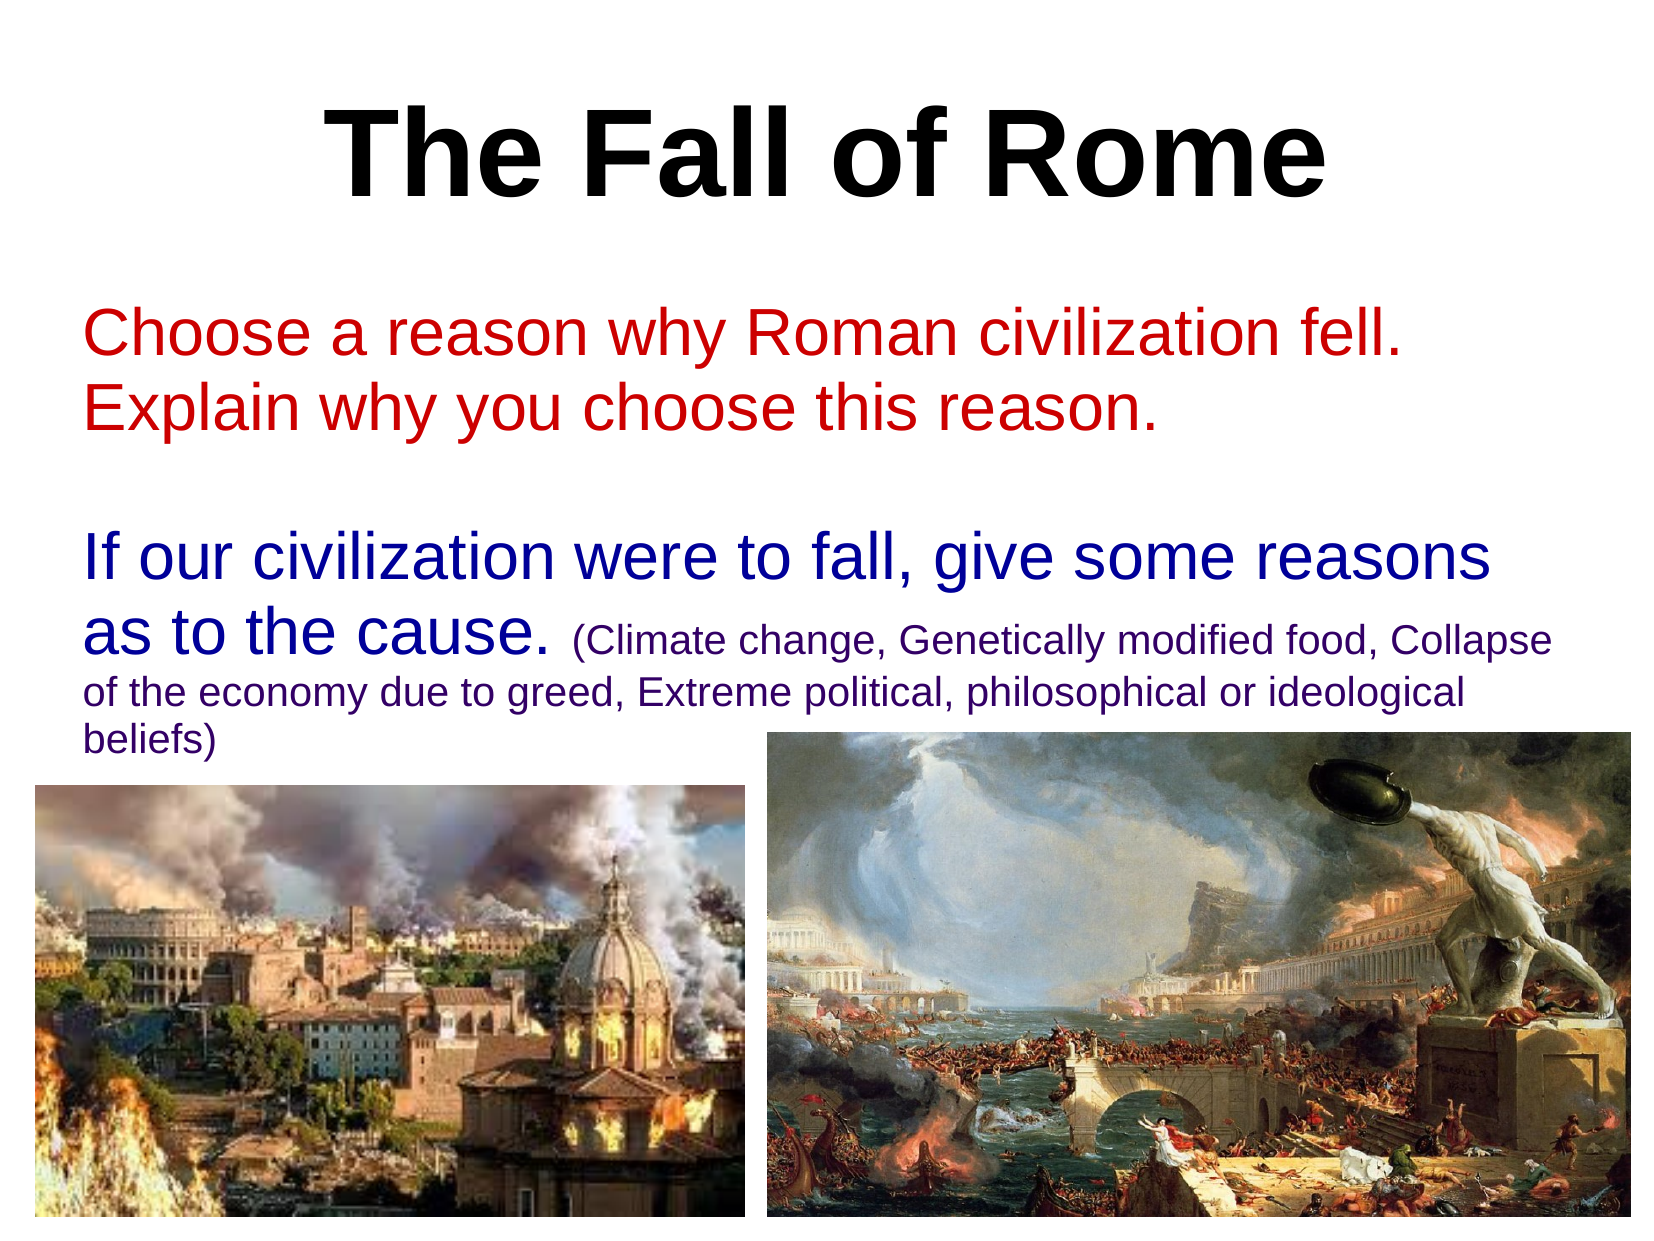

# The Fall of Rome
Choose a reason why Roman civilization fell. Explain why you choose this reason.
If our civilization were to fall, give some reasons as to the cause. (Climate change, Genetically modified food, Collapse of the economy due to greed, Extreme political, philosophical or ideological beliefs)